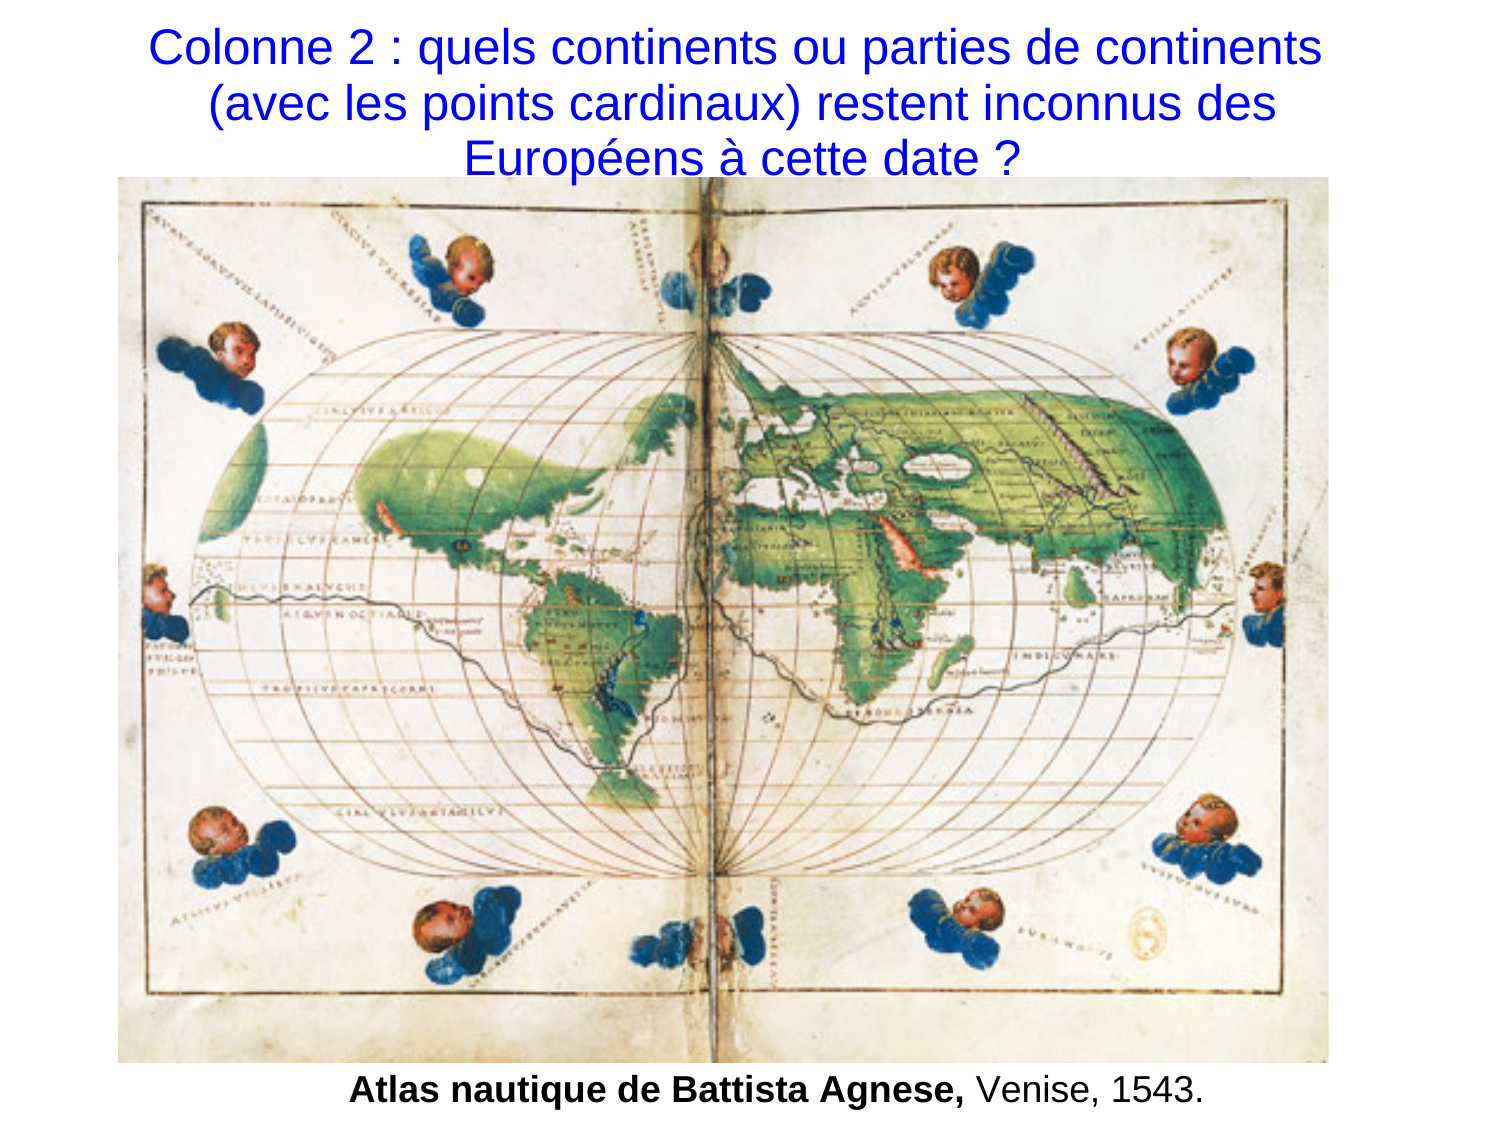

# Colonne 2 : quels continents ou parties de continents (avec les points cardinaux) restent inconnus des Européens à cette date ?
Atlas nautique de Battista Agnese, Venise, 1543.